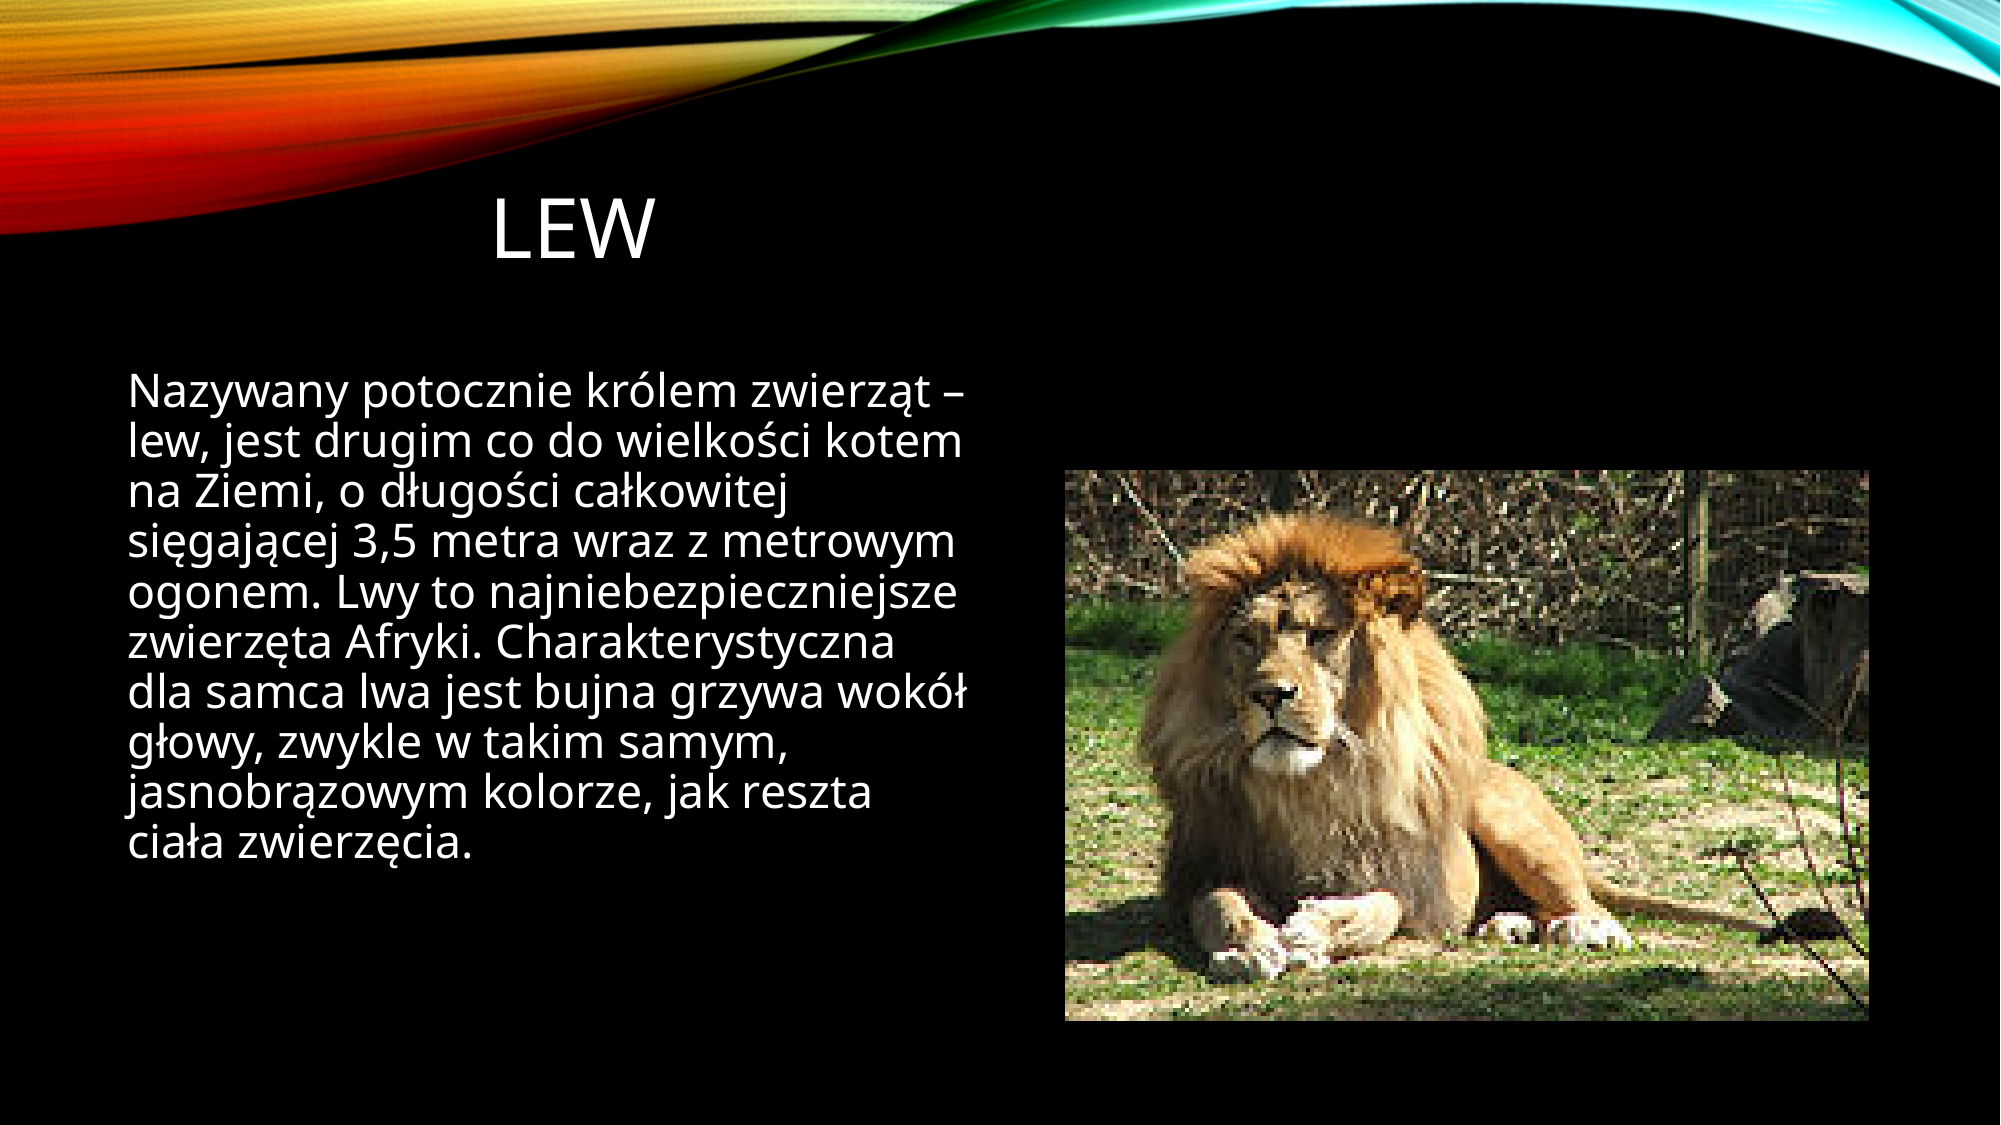

# lew
Nazywany potocznie królem zwierząt – lew, jest drugim co do wielkości kotem na Ziemi, o długości całkowitej sięgającej 3,5 metra wraz z metrowym ogonem. Lwy to najniebezpieczniejsze zwierzęta Afryki. Charakterystyczna dla samca lwa jest bujna grzywa wokół głowy, zwykle w takim samym, jasnobrązowym kolorze, jak reszta ciała zwierzęcia.